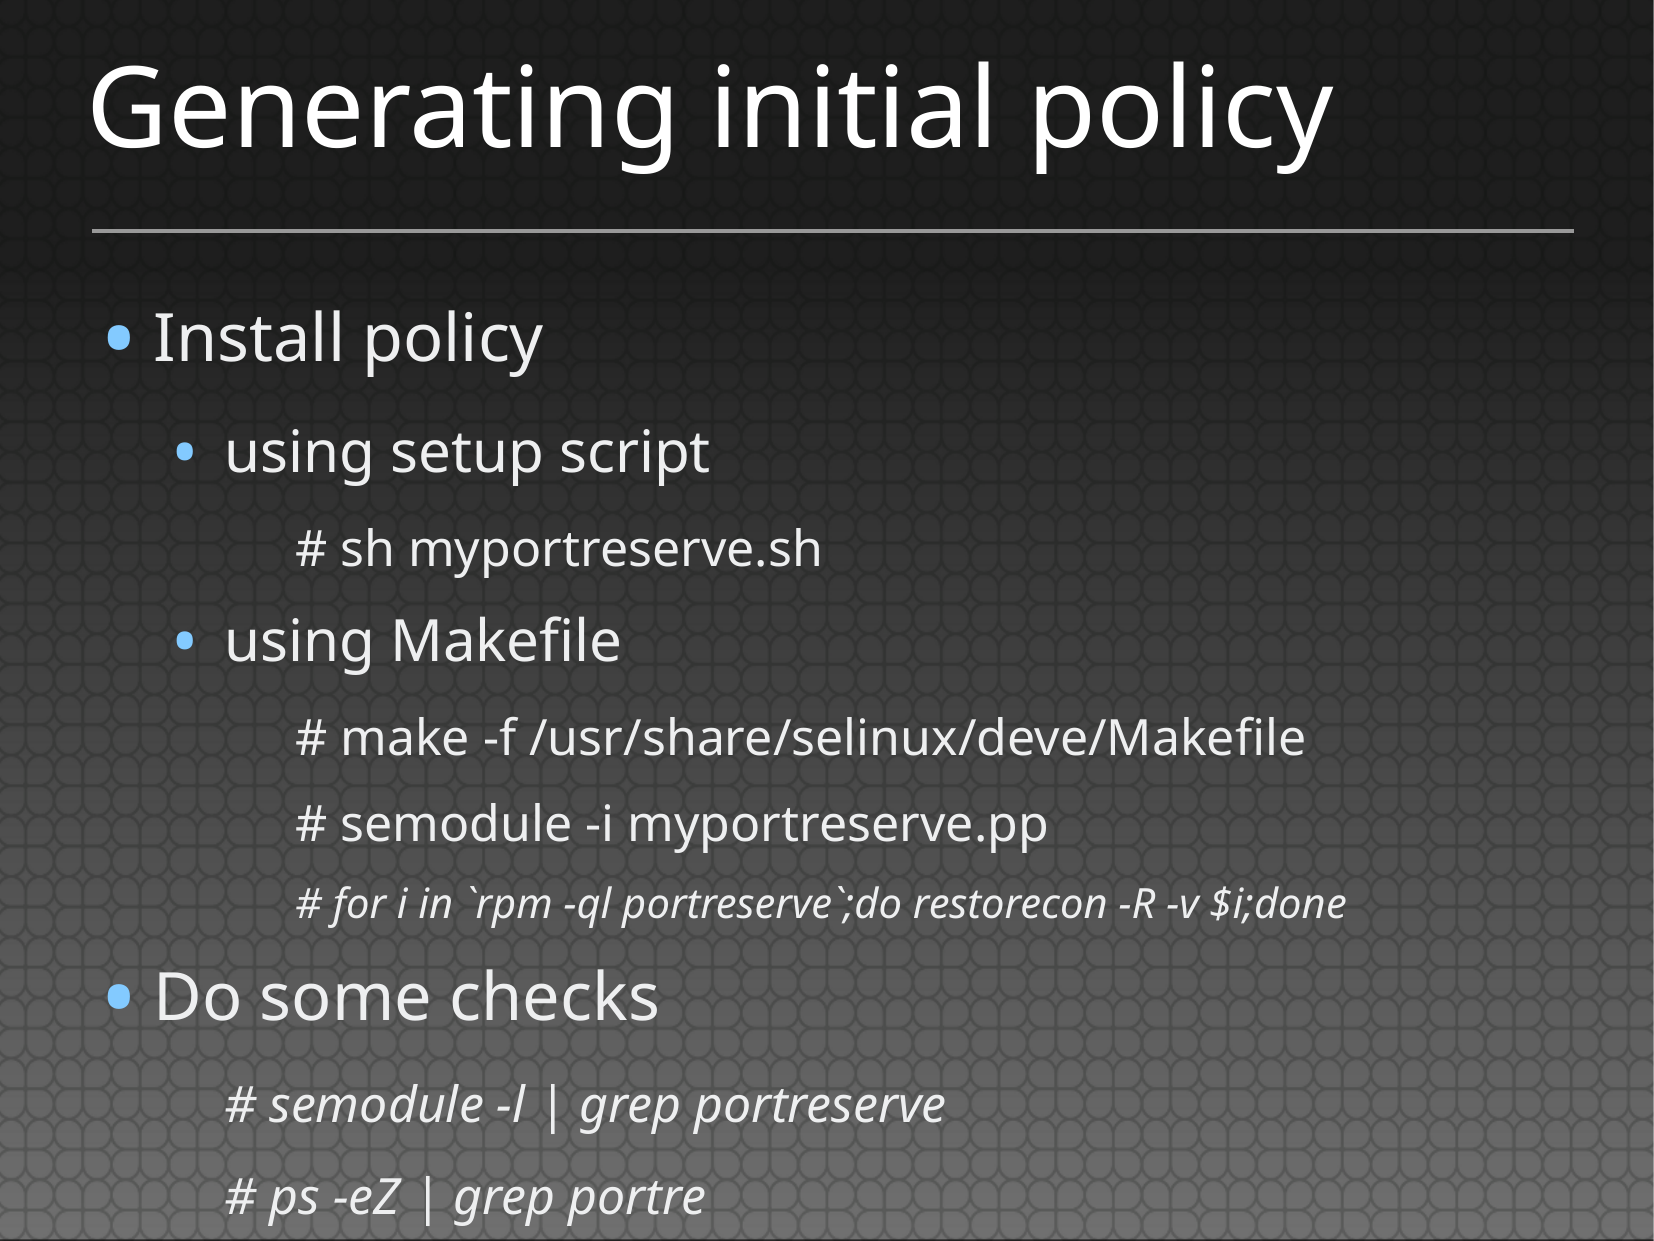

# Generating initial policy
Install policy
using setup script
# sh myportreserve.sh
using Makefile
# make -f /usr/share/selinux/deve/Makefile
# semodule -i myportreserve.pp
# for i in `rpm -ql portreserve`;do restorecon -R -v $i;done
Do some checks
# semodule -l | grep portreserve
# ps -eZ | grep portre
# ausearch -m avc -ts recent